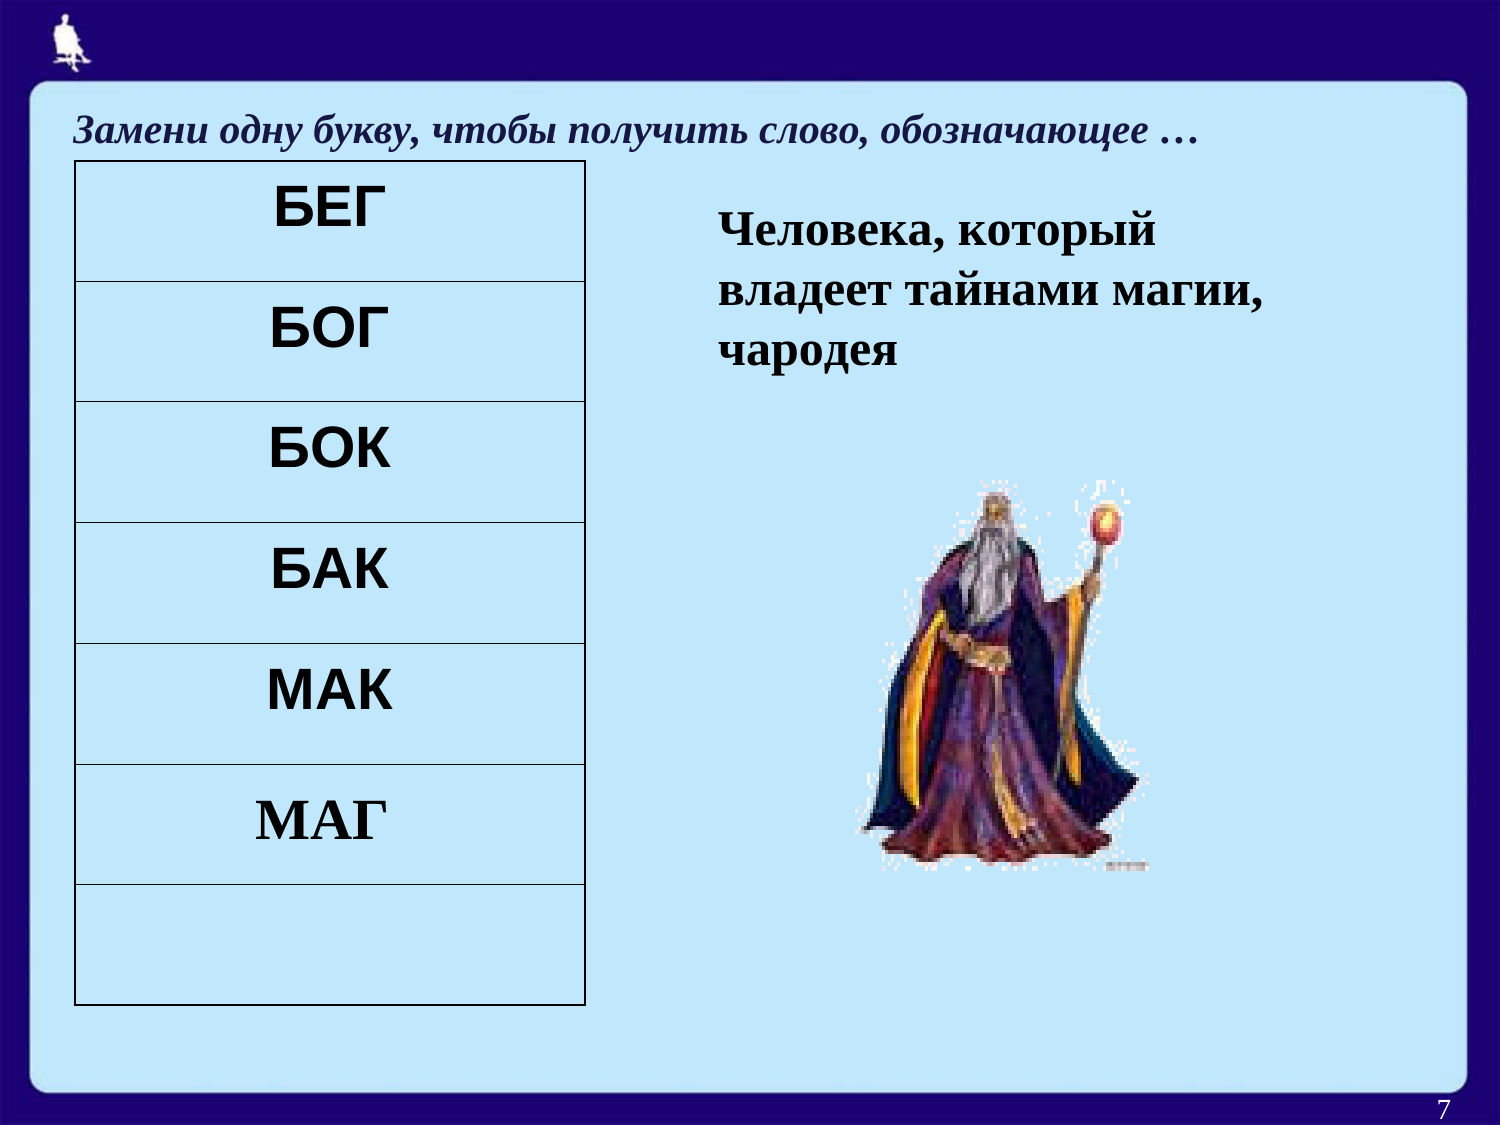

#
Замени одну букву, чтобы получить слово, обозначающее …
| БЕГ |
| --- |
| БОГ |
| БОК |
| БАК |
| МАК |
| |
| |
Человека, который владеет тайнами магии, чародея
МАГ